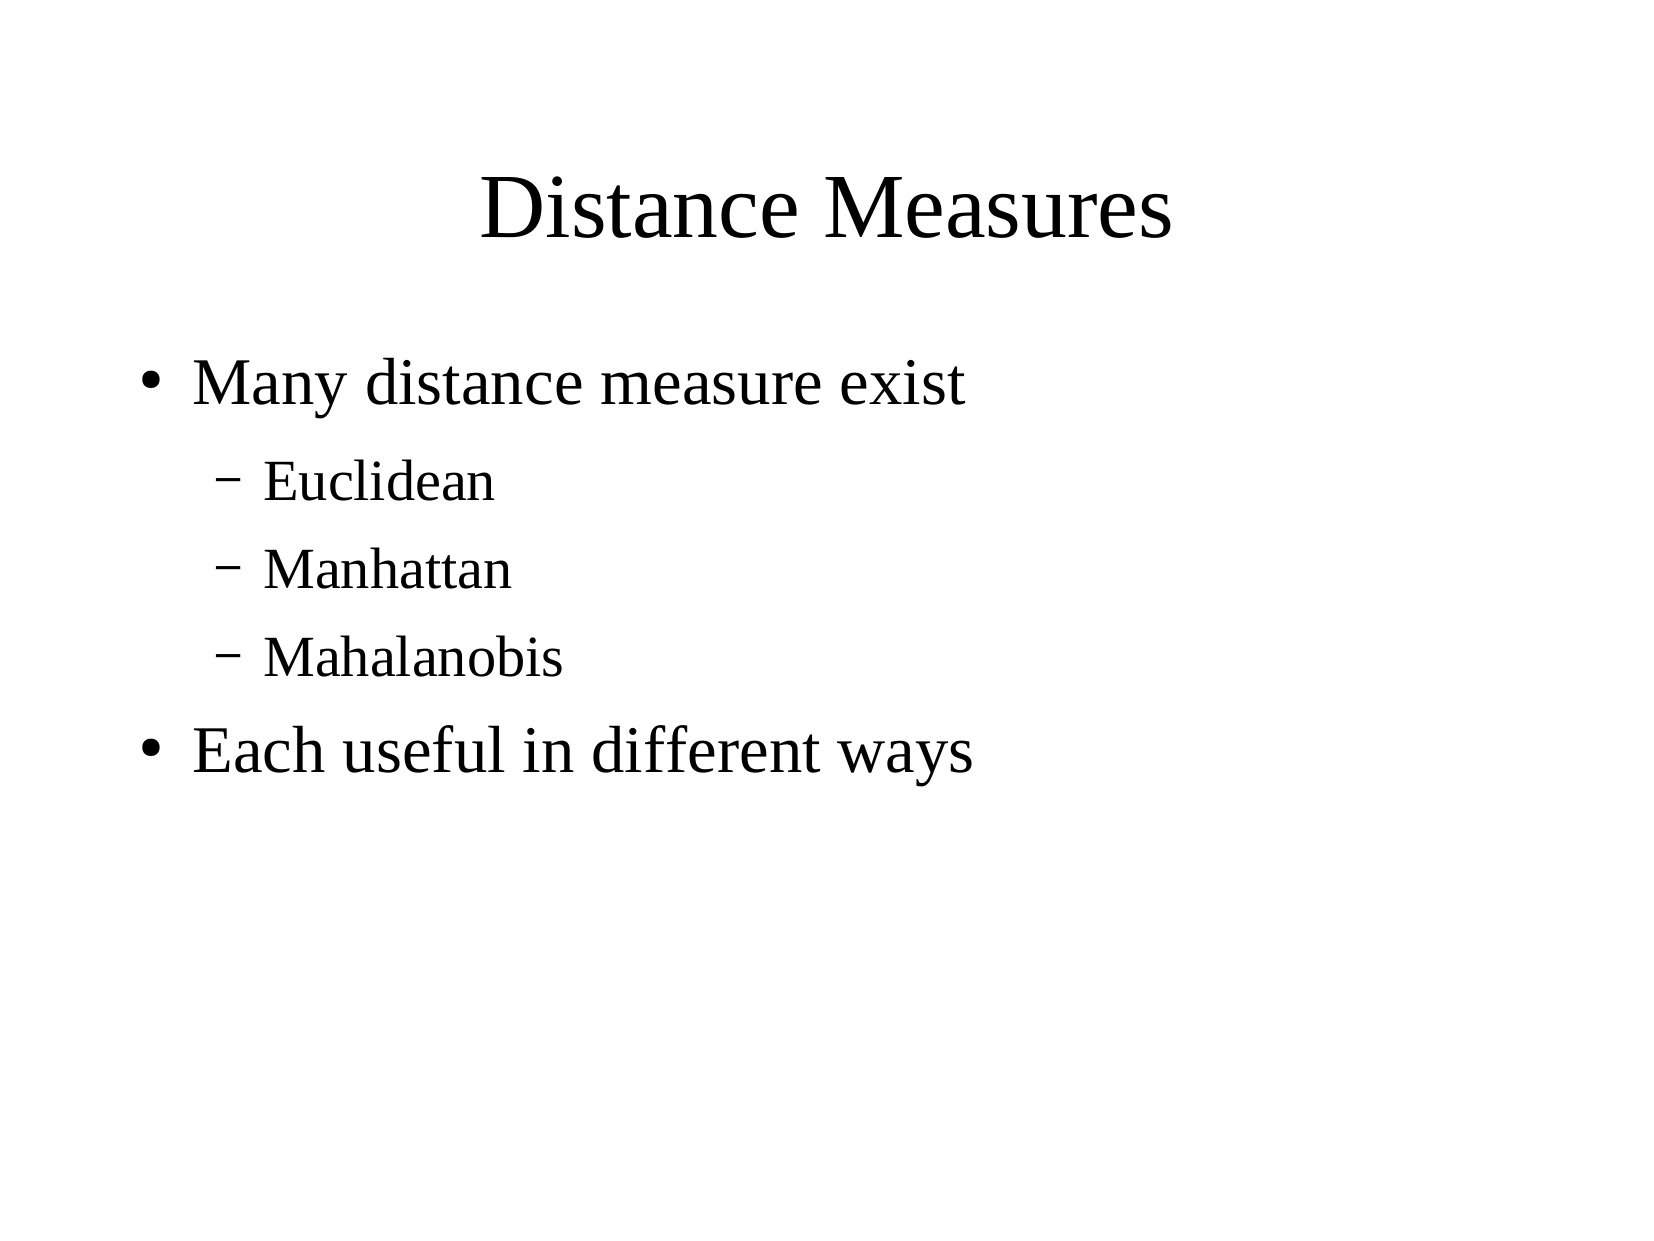

# Distance Measures
Many distance measure exist
Euclidean
Manhattan
Mahalanobis
Each useful in different ways